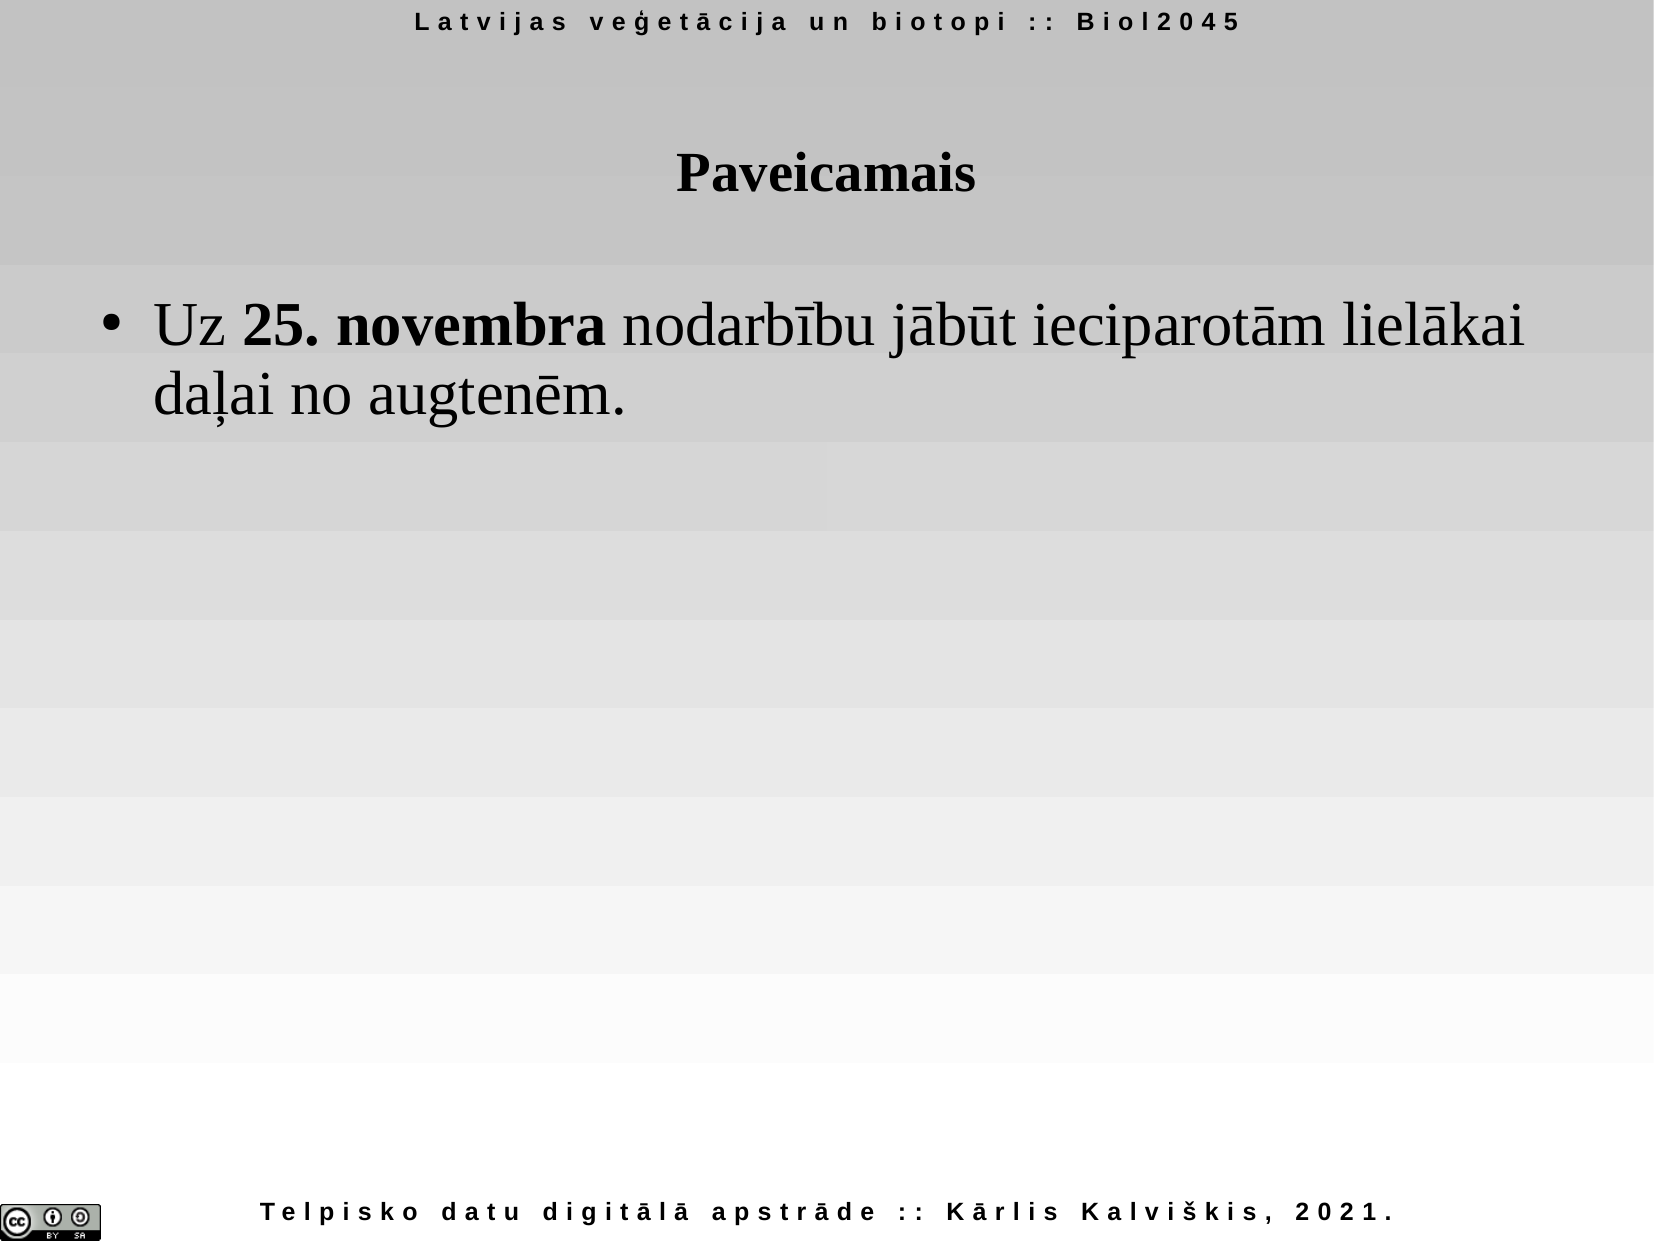

# Paveicamais
Uz 25. novembra nodarbību jābūt ieciparotām lielākai daļai no augtenēm.